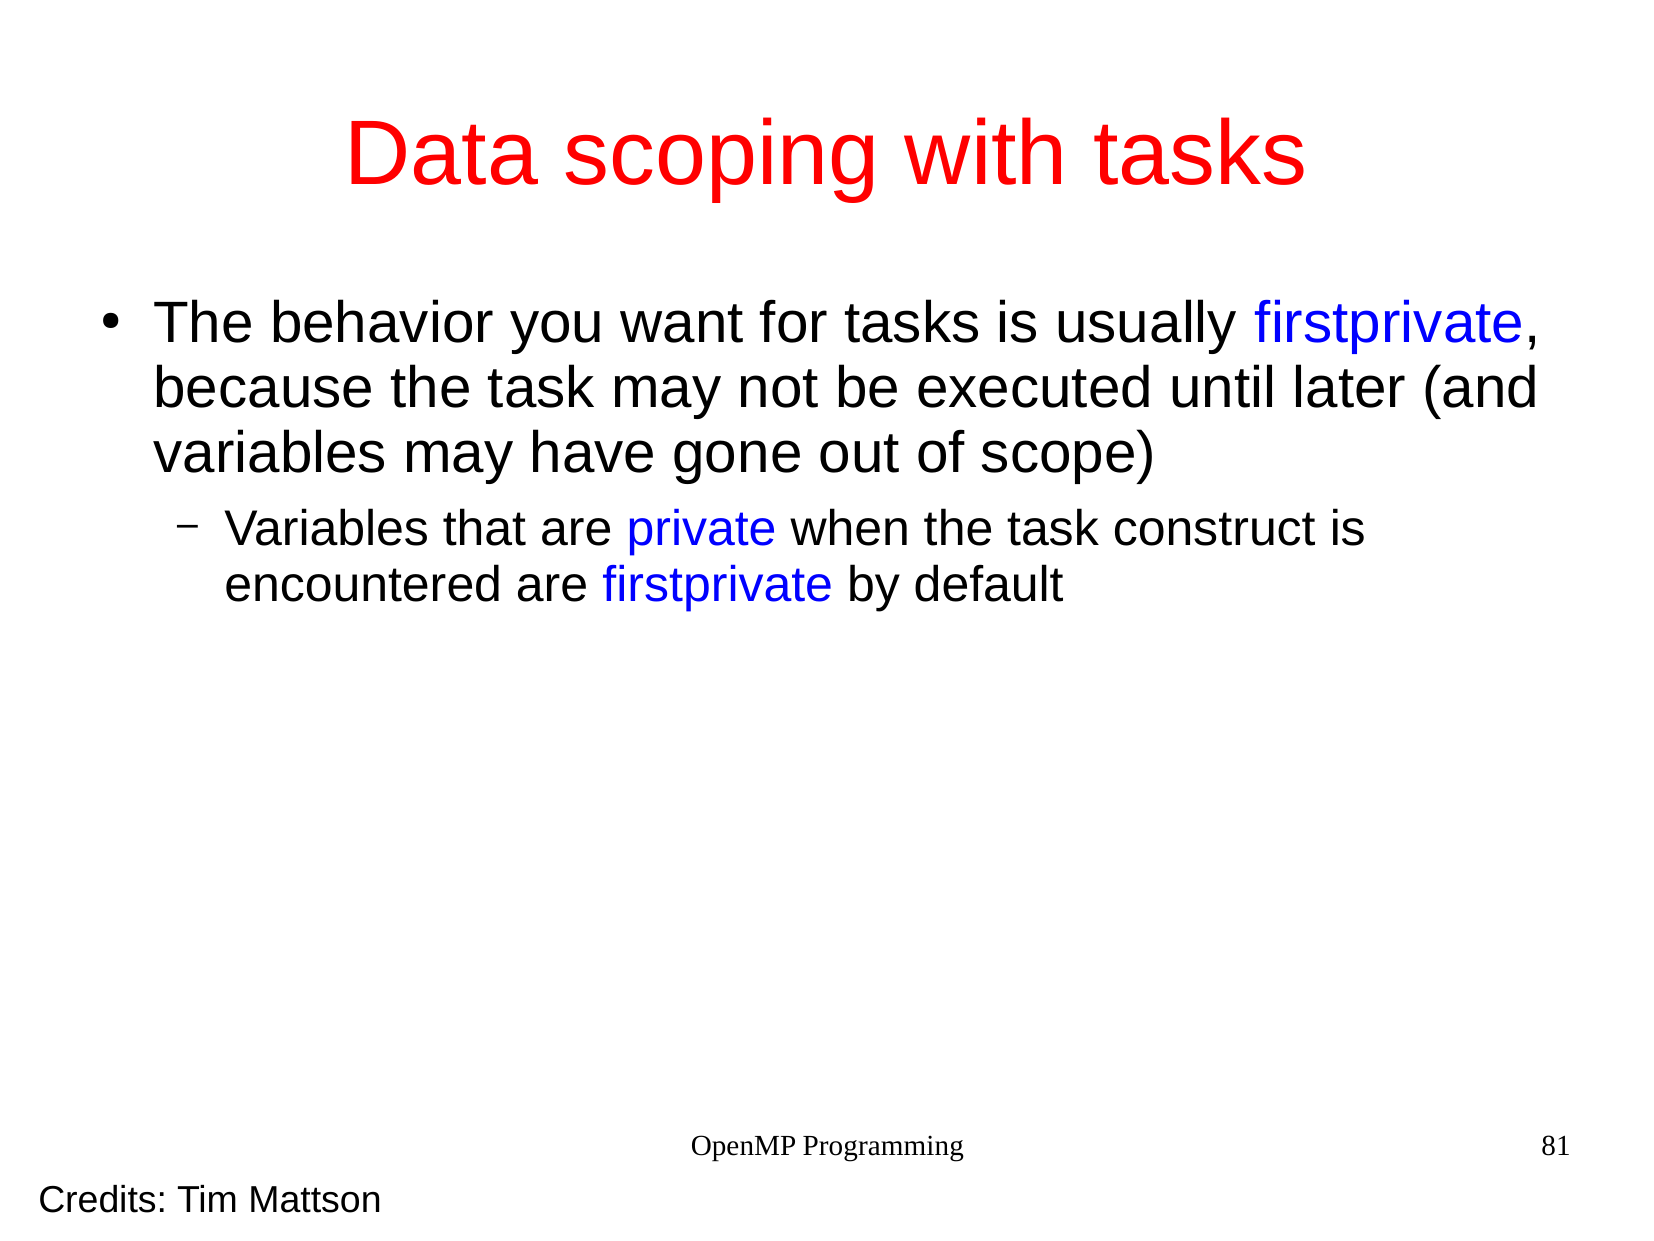

# Data scoping with tasks
The behavior you want for tasks is usually firstprivate, because the task may not be executed until later (and variables may have gone out of scope)
Variables that are private when the task construct is encountered are firstprivate by default
OpenMP Programming
81
Credits: Tim Mattson